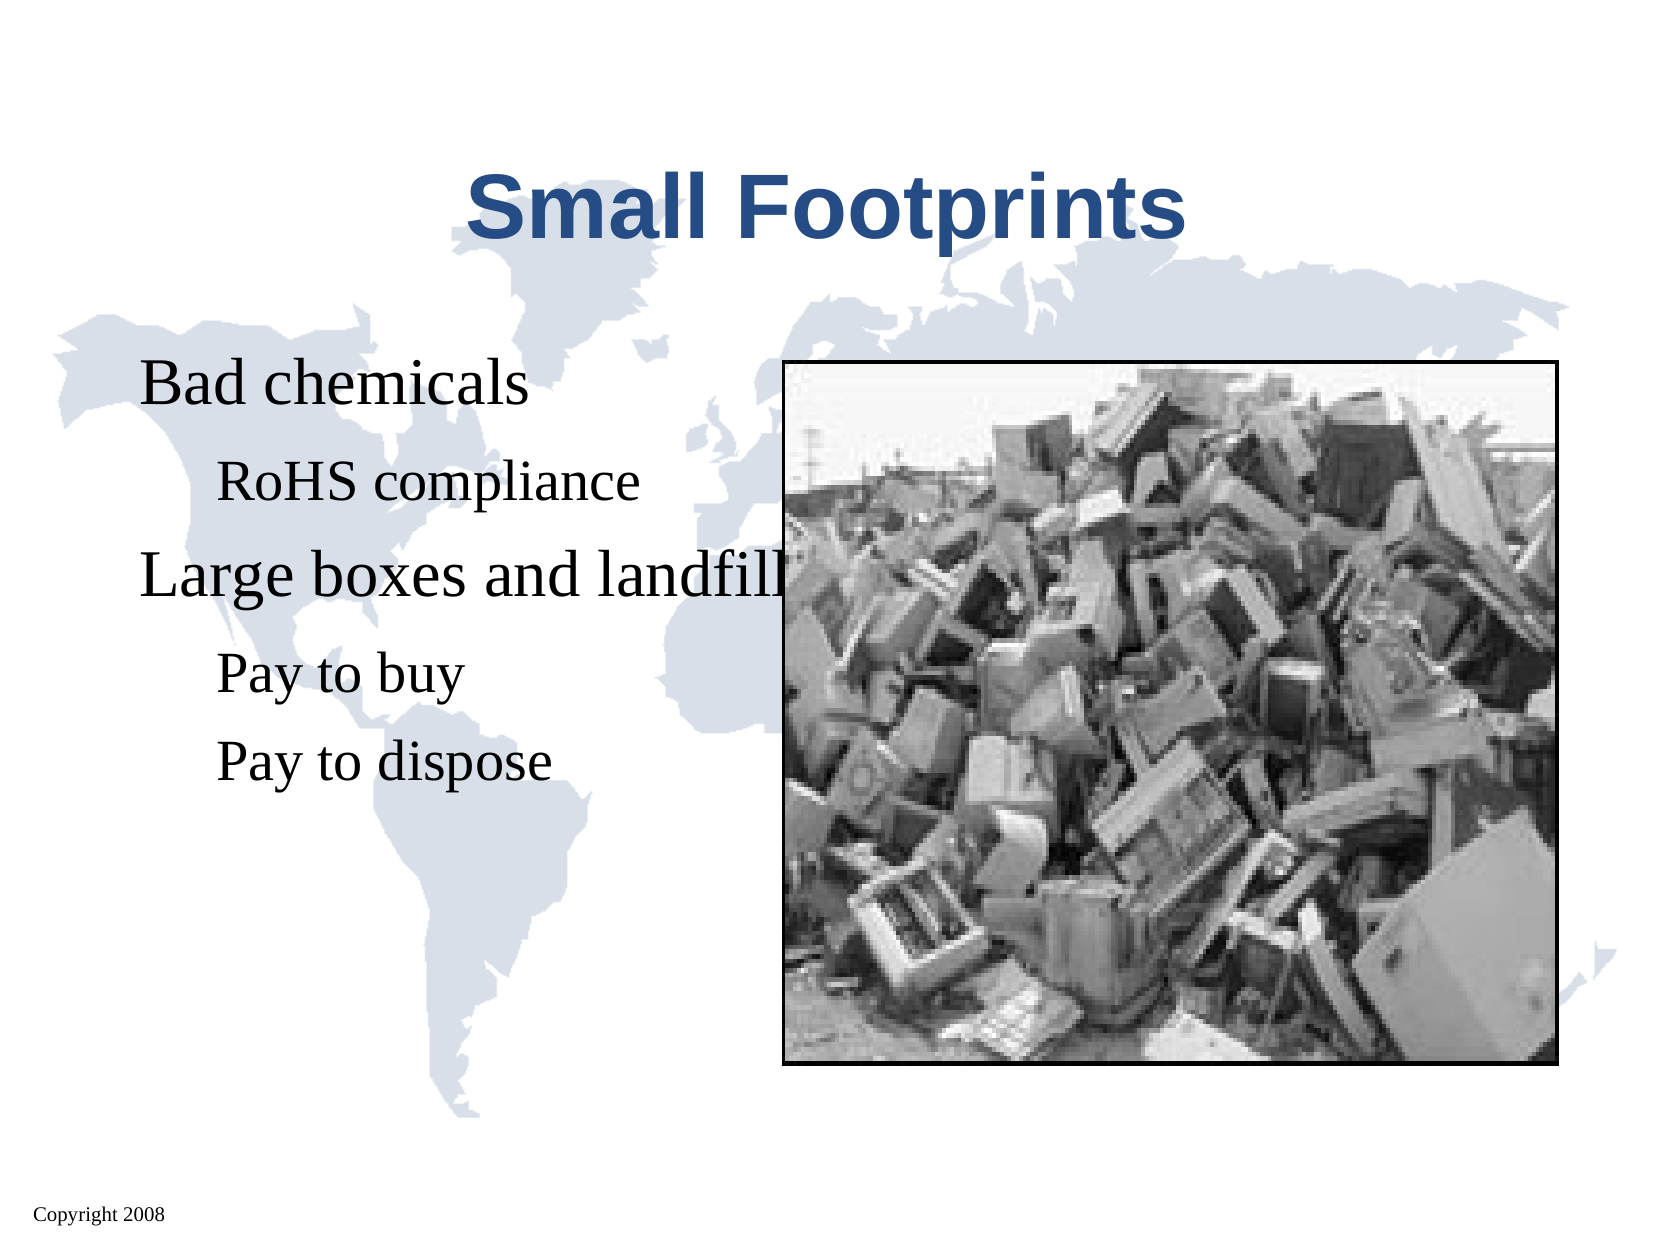

# Small Footprints
Bad chemicals
RoHS compliance
Large boxes and landfills
Pay to buy
Pay to dispose